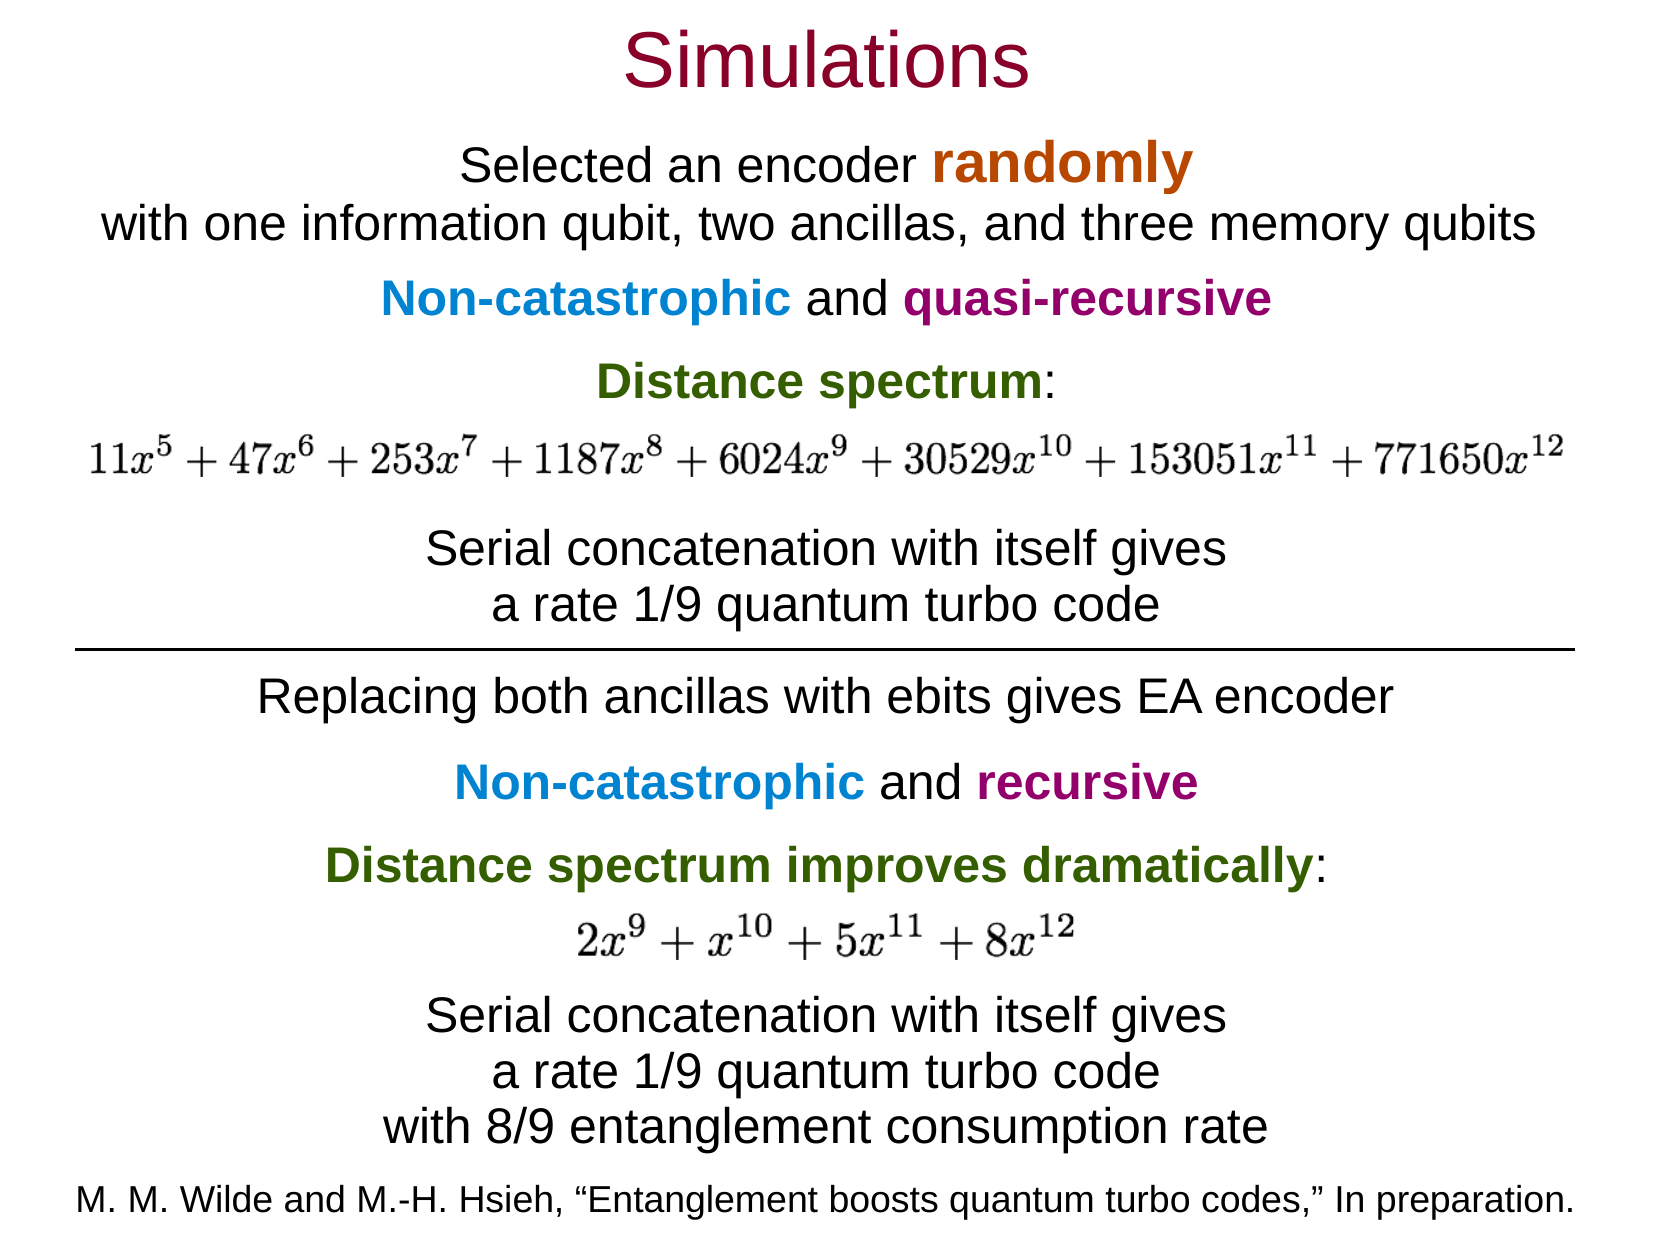

# Simulations
Selected an encoder randomly
with one information qubit, two ancillas, and three memory qubits
Non-catastrophic and quasi-recursive
Distance spectrum:
Serial concatenation with itself gives
a rate 1/9 quantum turbo code
Replacing both ancillas with ebits gives EA encoder
Non-catastrophic and recursive
Distance spectrum improves dramatically:
Serial concatenation with itself gives
a rate 1/9 quantum turbo code
with 8/9 entanglement consumption rate
M. M. Wilde and M.-H. Hsieh, “Entanglement boosts quantum turbo codes,” In preparation.